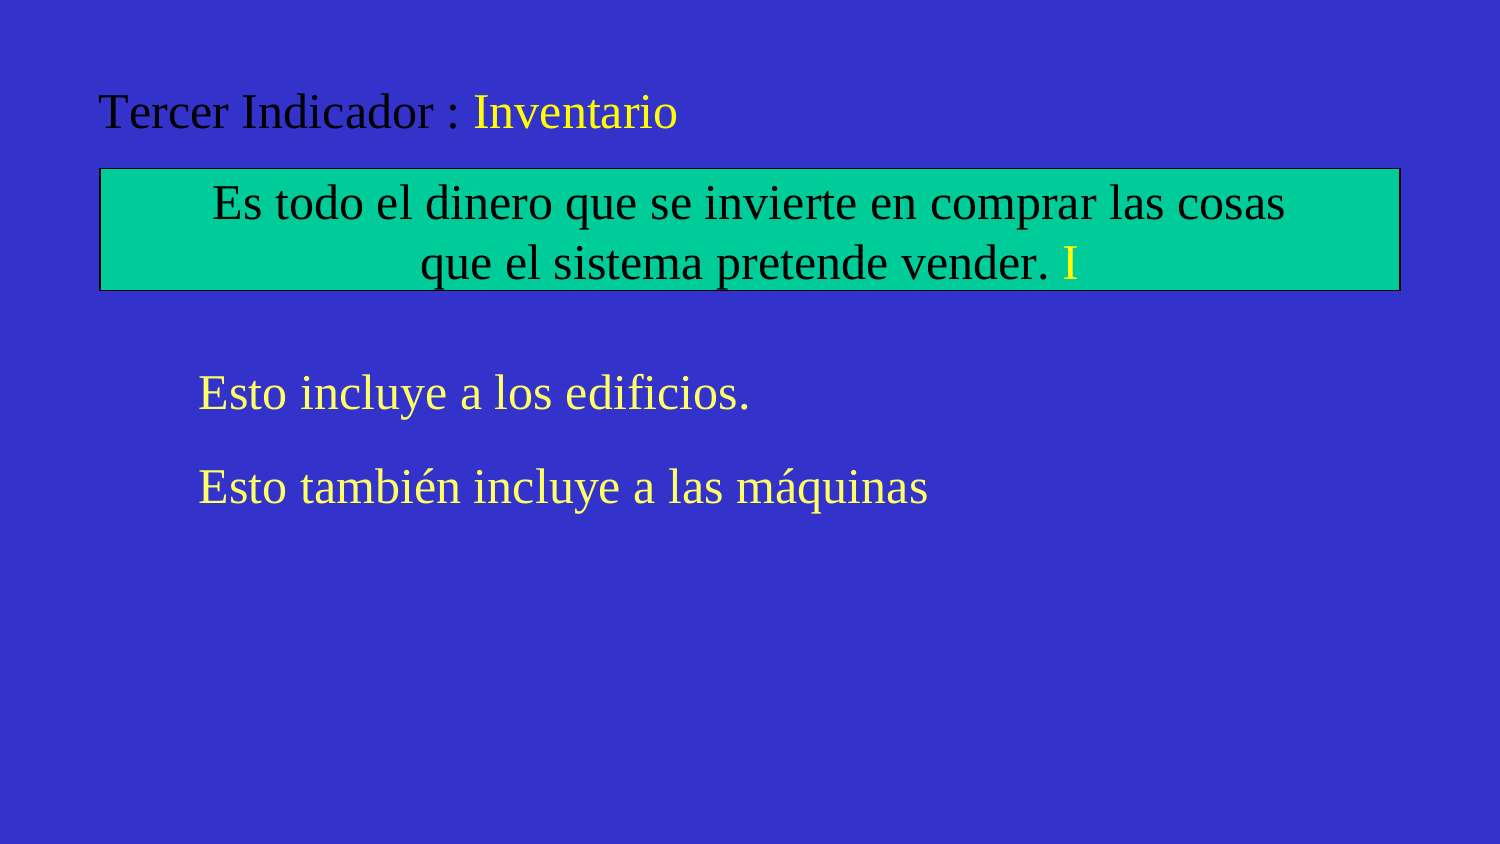

Tercer Indicador : Inventario
Es todo el dinero que se invierte en comprar las cosas
que el sistema pretende vender. I
Esto incluye a los edificios.
Esto también incluye a las máquinas